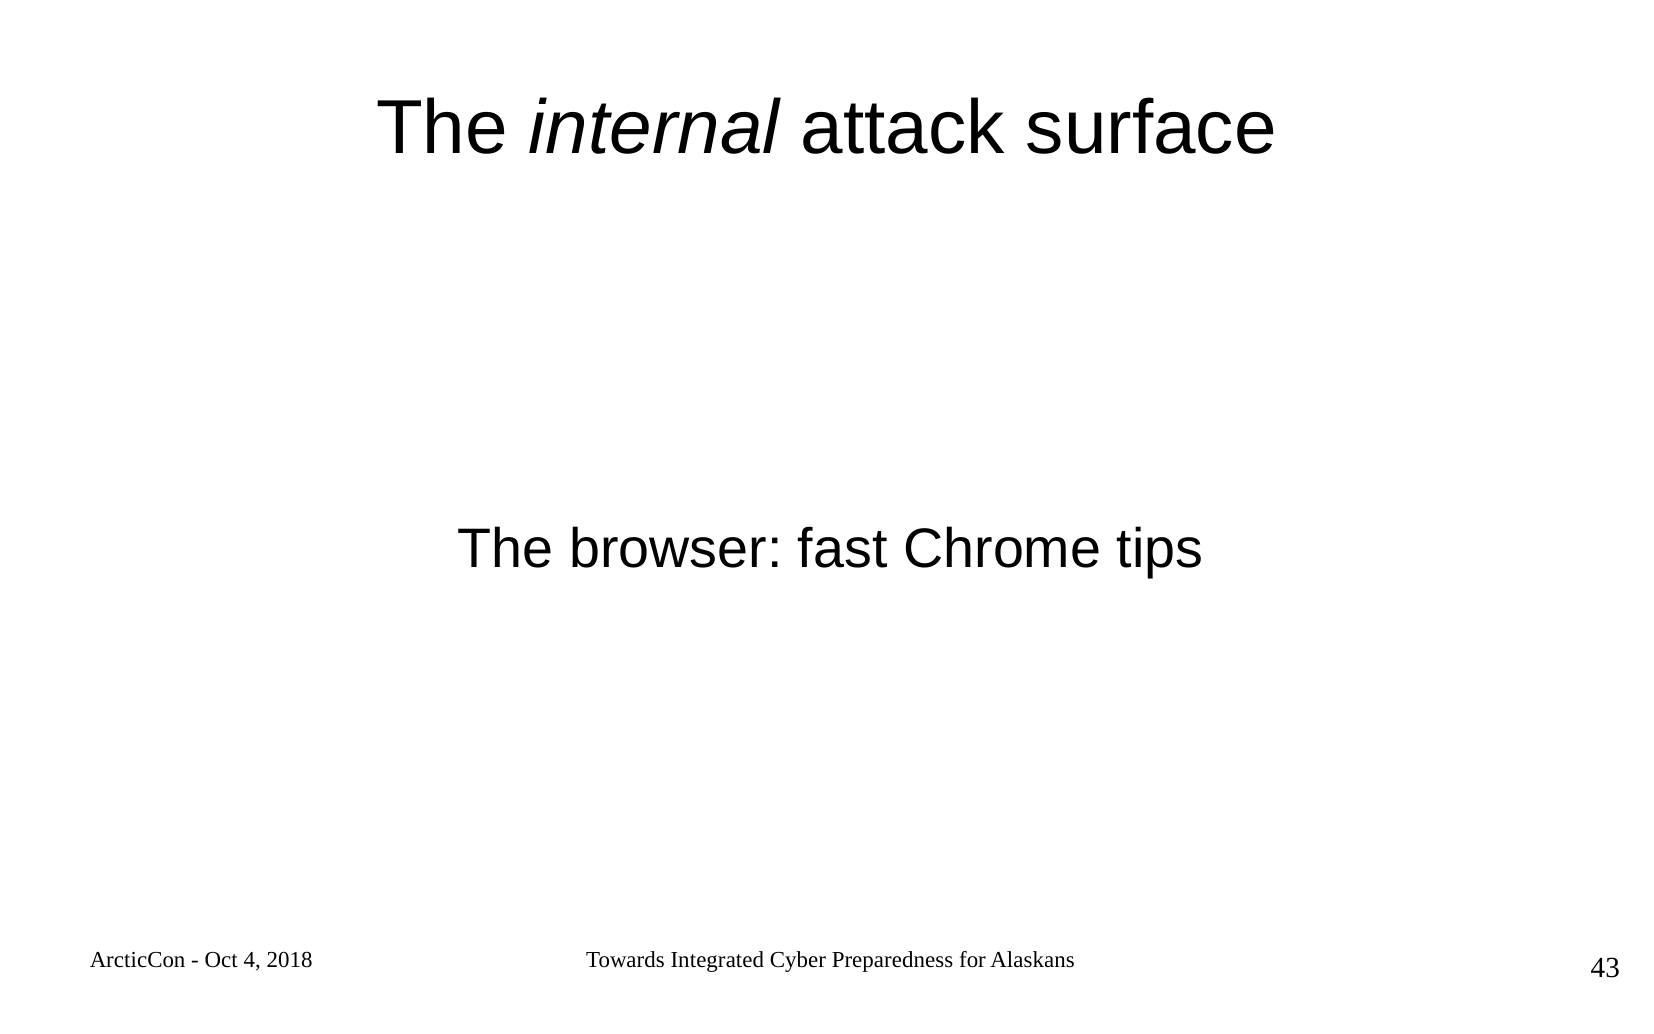

# The internal attack surface
The browser: fast Chrome tips